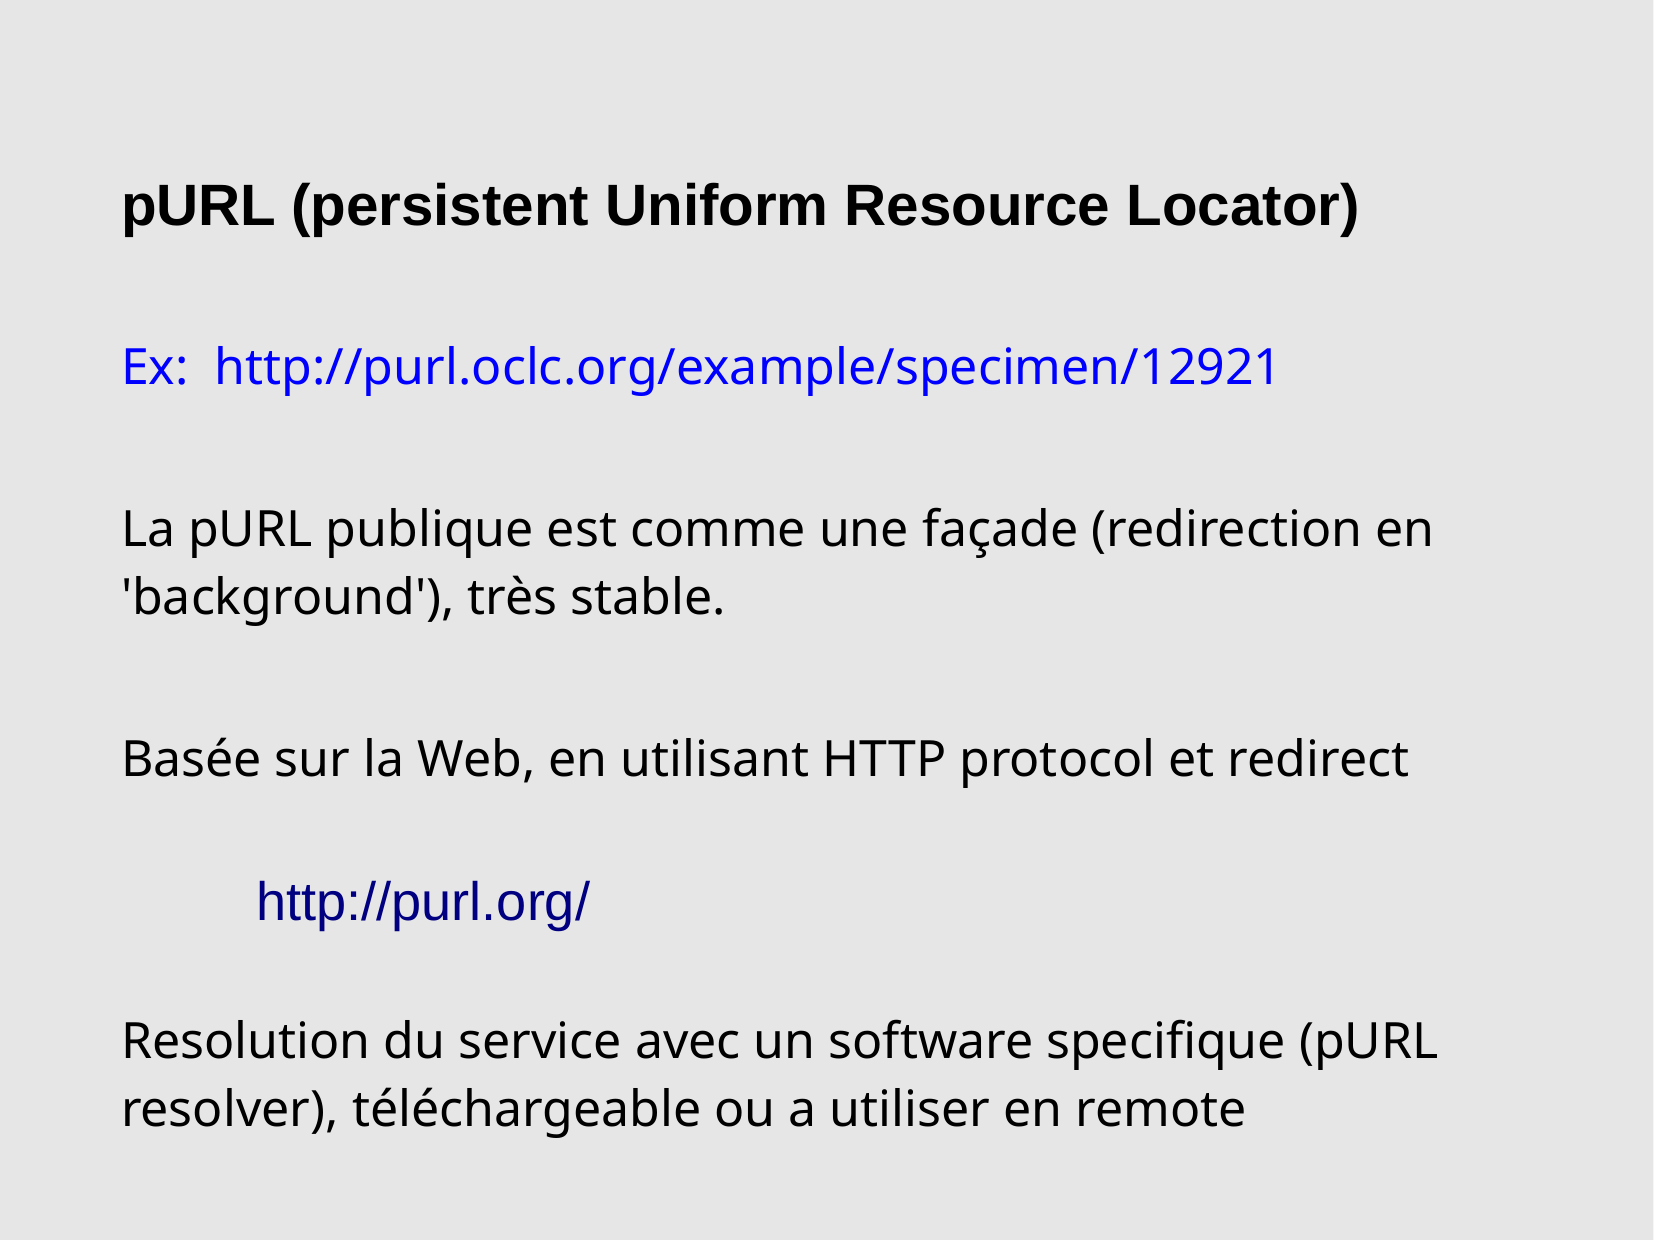

pURL (persistent Uniform Resource Locator)
Ex: http://purl.oclc.org/example/specimen/12921
La pURL publique est comme une façade (redirection en 'background'), très stable.
Basée sur la Web, en utilisant HTTP protocol et redirect
 http://purl.org/
Resolution du service avec un software specifique (pURL resolver), téléchargeable ou a utiliser en remote
Pas trop opaque